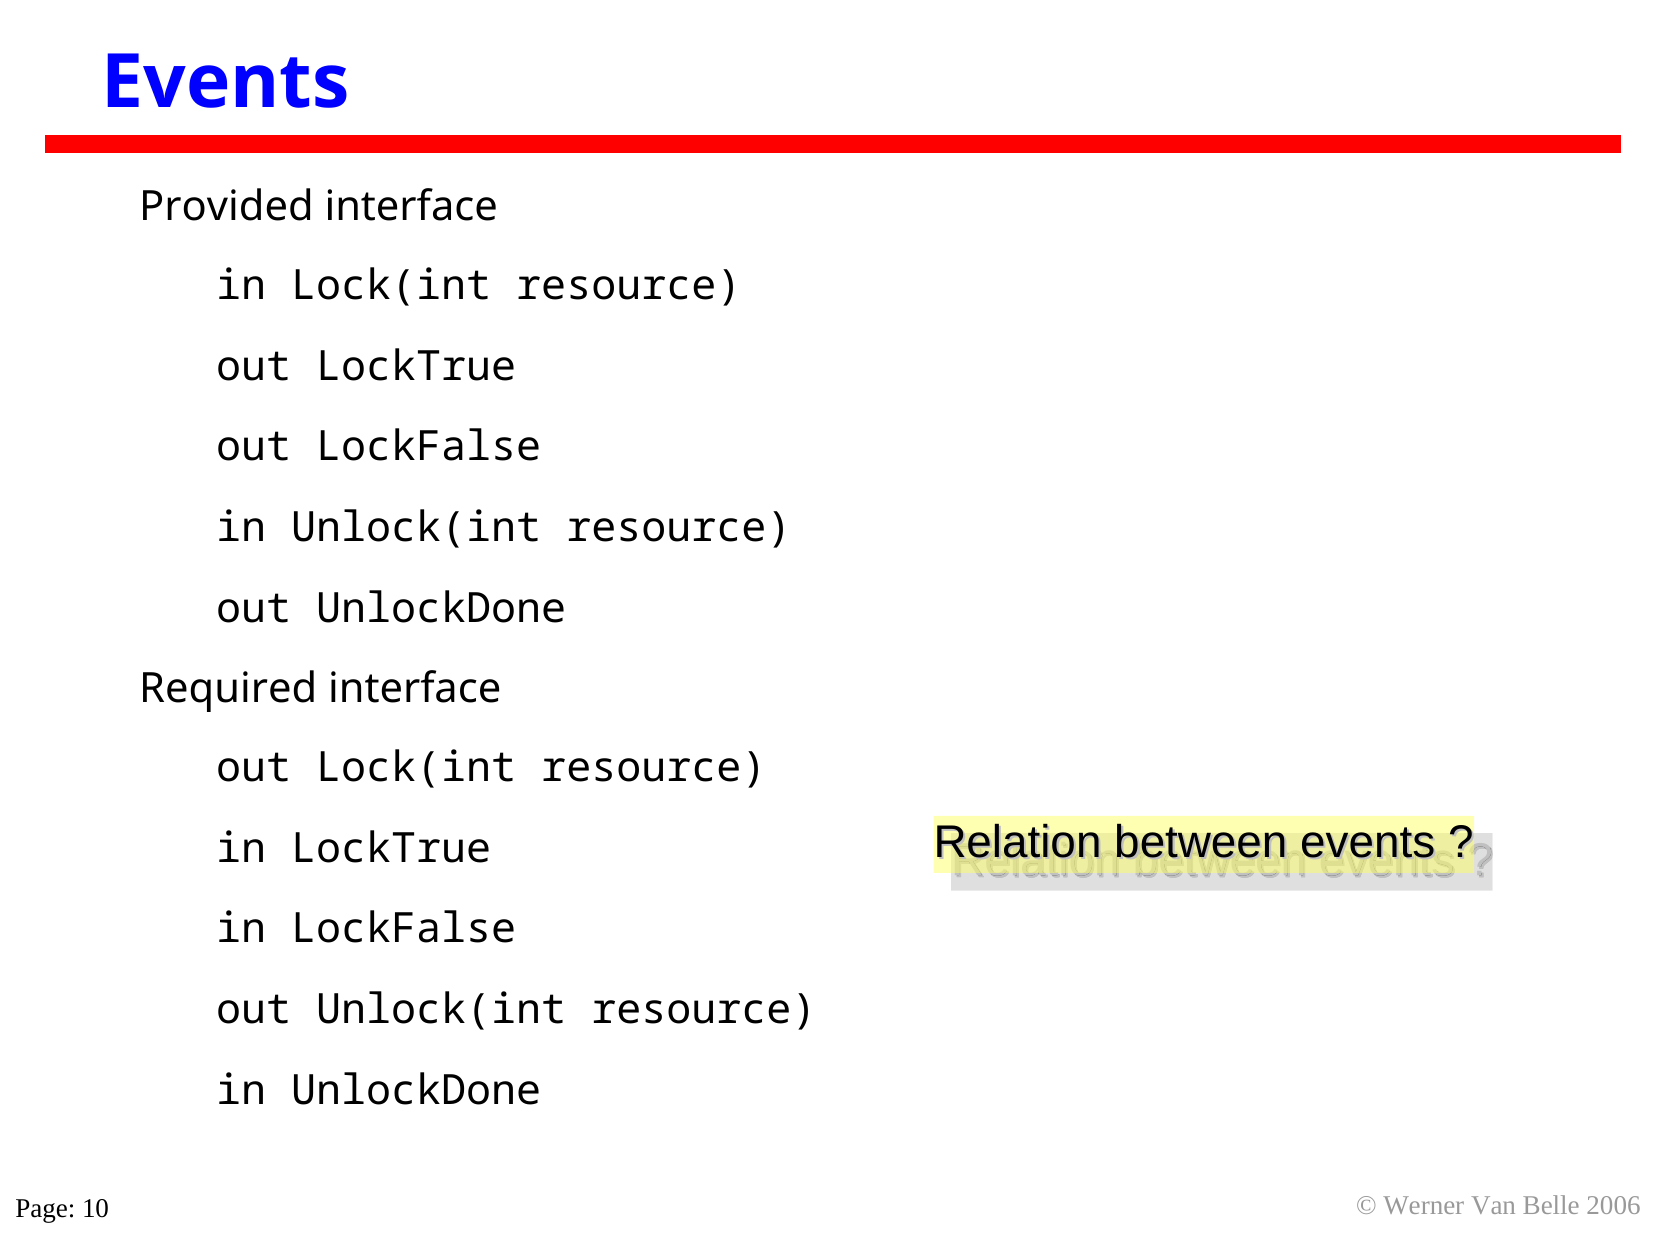

# Events
Provided interface
in Lock(int resource)
out LockTrue
out LockFalse
in Unlock(int resource)
out UnlockDone
Required interface
out Lock(int resource)
in LockTrue
in LockFalse
out Unlock(int resource)
in UnlockDone
Relation between events ?